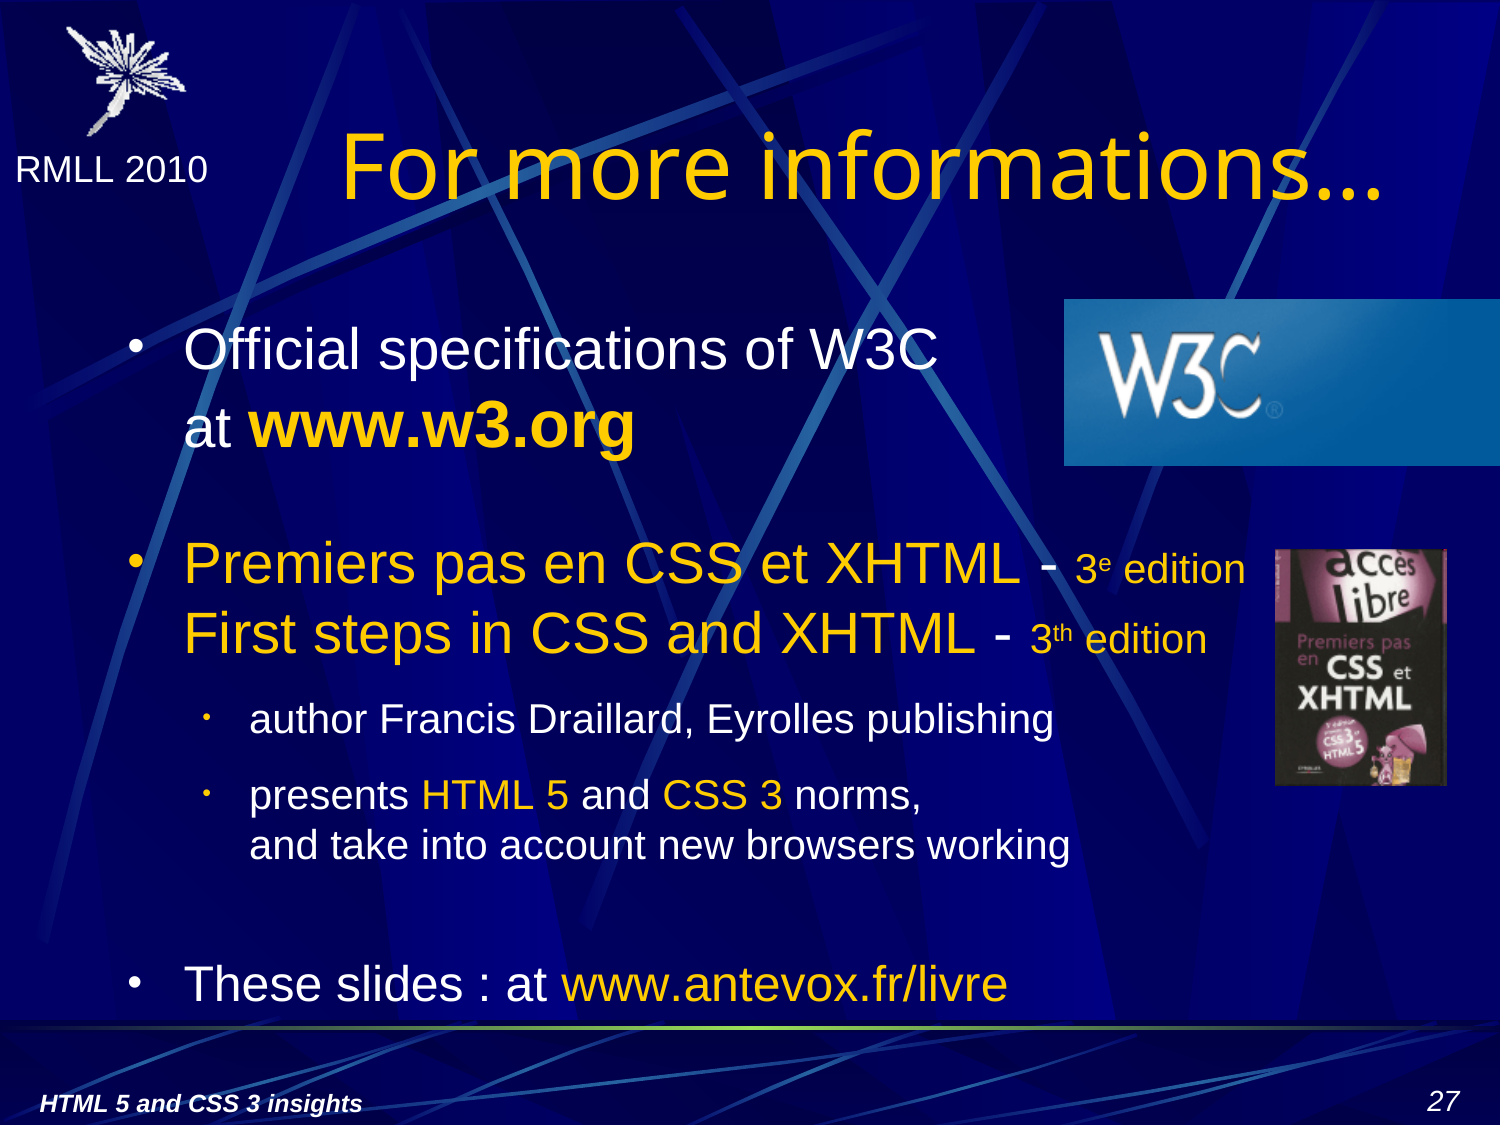

# For more informations...
Official specifications of W3C
at www.w3.org
Premiers pas en CSS et XHTML - 3e edition
First steps in CSS and XHTML - 3th edition
author Francis Draillard, Eyrolles publishing
presents HTML 5 and CSS 3 norms,
and take into account new browsers working
These slides : at www.antevox.fr/livre